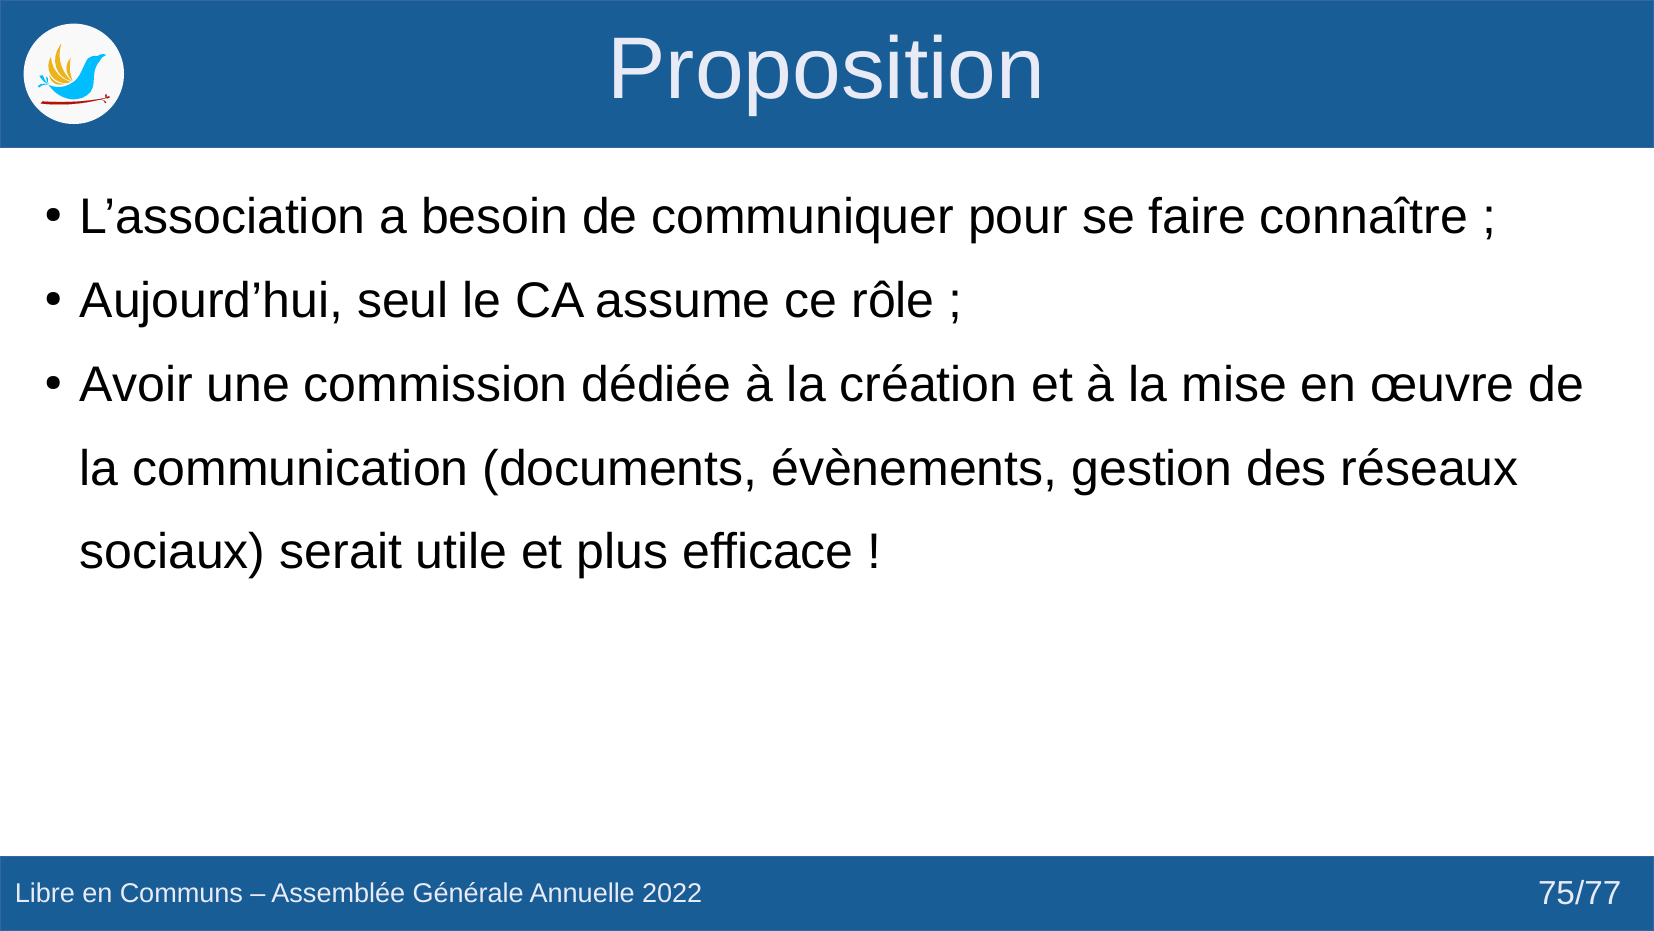

Proposition
L’association a besoin de communiquer pour se faire connaître ;
Aujourd’hui, seul le CA assume ce rôle ;
Avoir une commission dédiée à la création et à la mise en œuvre de la communication (documents, évènements, gestion des réseaux sociaux) serait utile et plus efficace !
Libre en Communs – Assemblée Générale Annuelle 2022